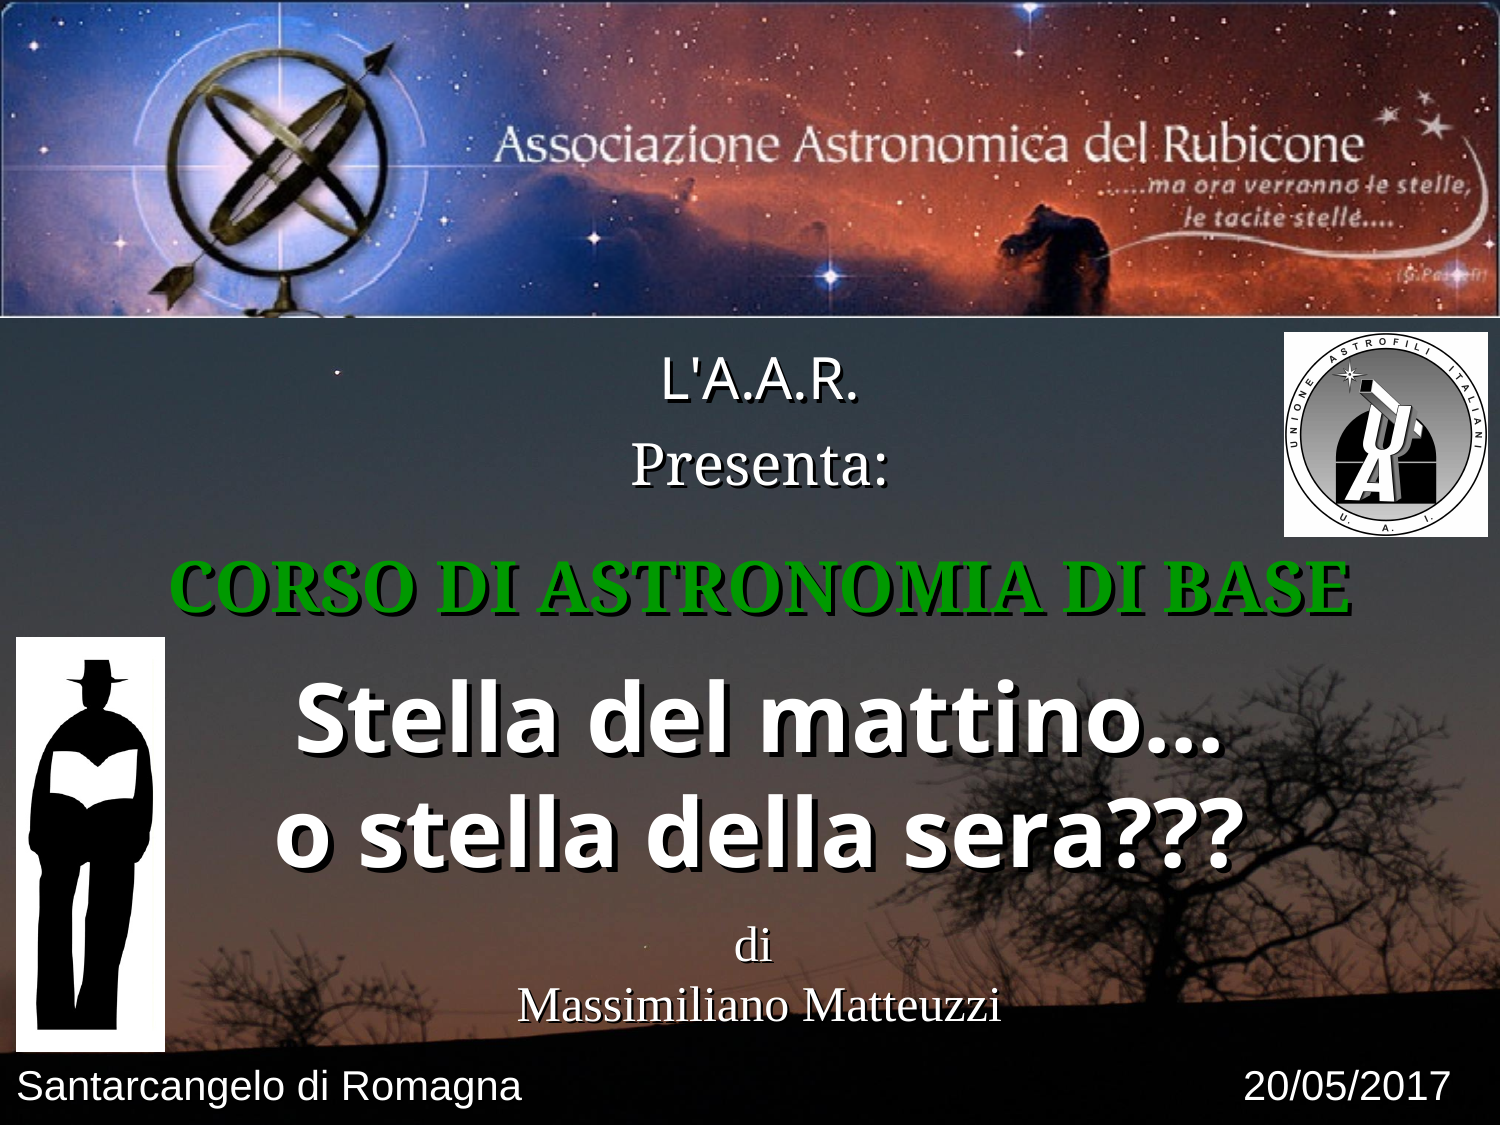

L'A.A.R.
Presenta:
CORSO DI ASTRONOMIA DI BASE
Stella del mattino...
o stella della sera???
di
Massimiliano Matteuzzi
Santarcangelo di Romagna
20/05/2017